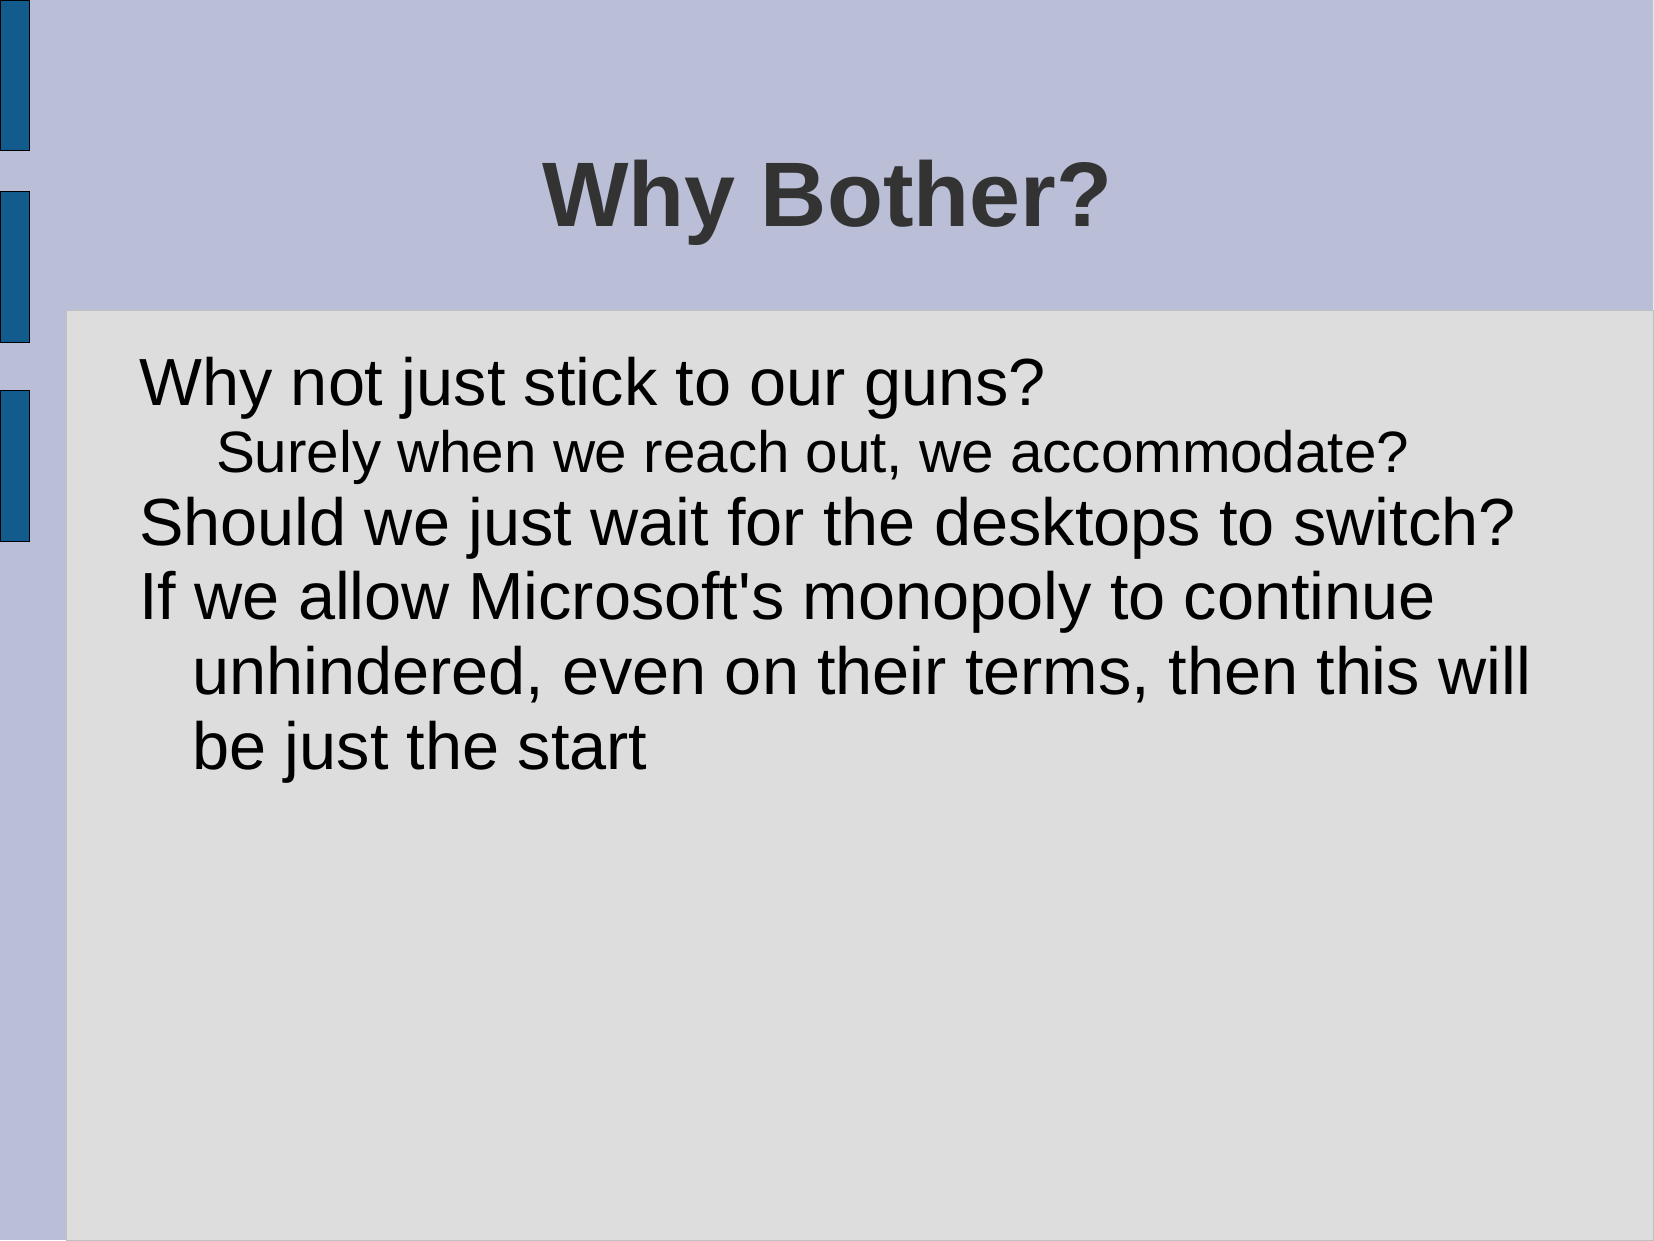

# Why Bother?
Why not just stick to our guns?
Surely when we reach out, we accommodate?
Should we just wait for the desktops to switch?
If we allow Microsoft's monopoly to continue unhindered, even on their terms, then this will be just the start